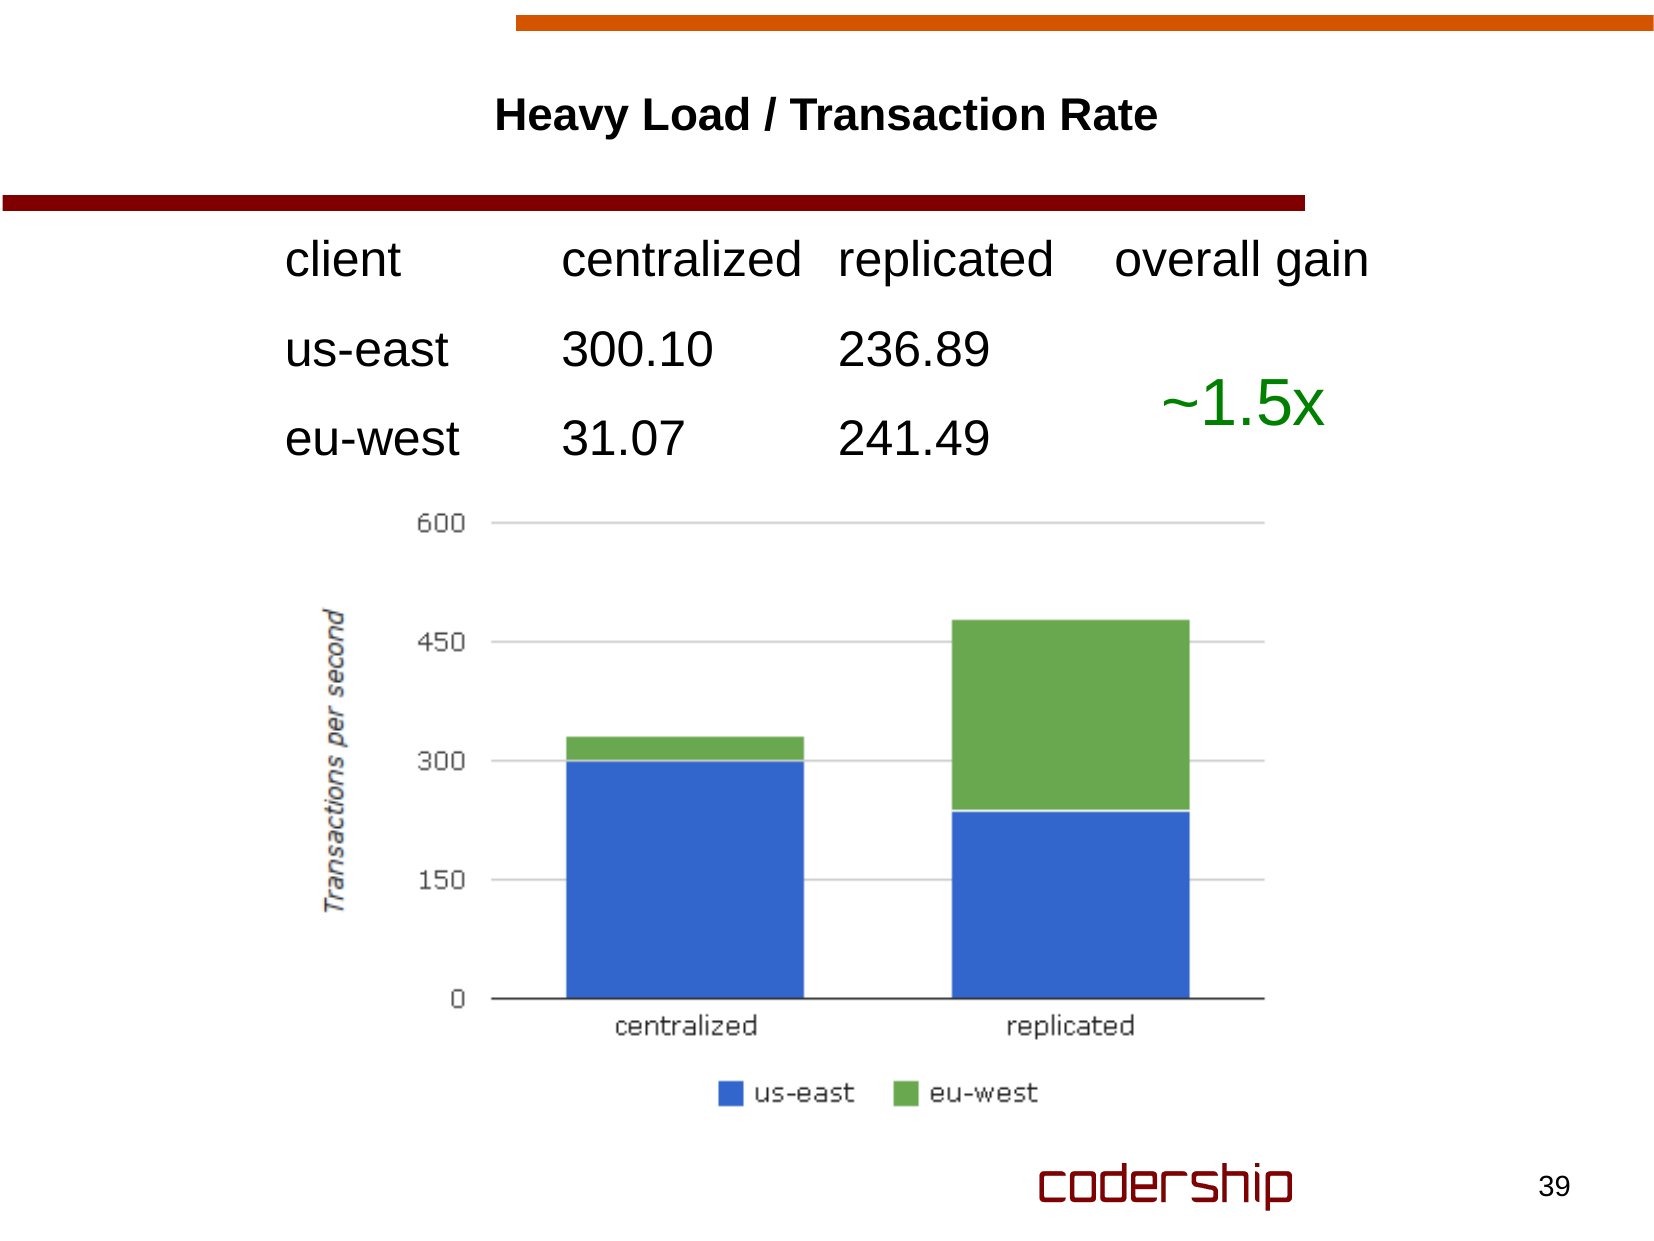

# Heavy Load / Transaction Rate
| client | centralized | replicated | overall gain |
| --- | --- | --- | --- |
| us-east | 300.10 | 236.89 | ~1.5x |
| eu-west | 31.07 | 241.49 | |
39